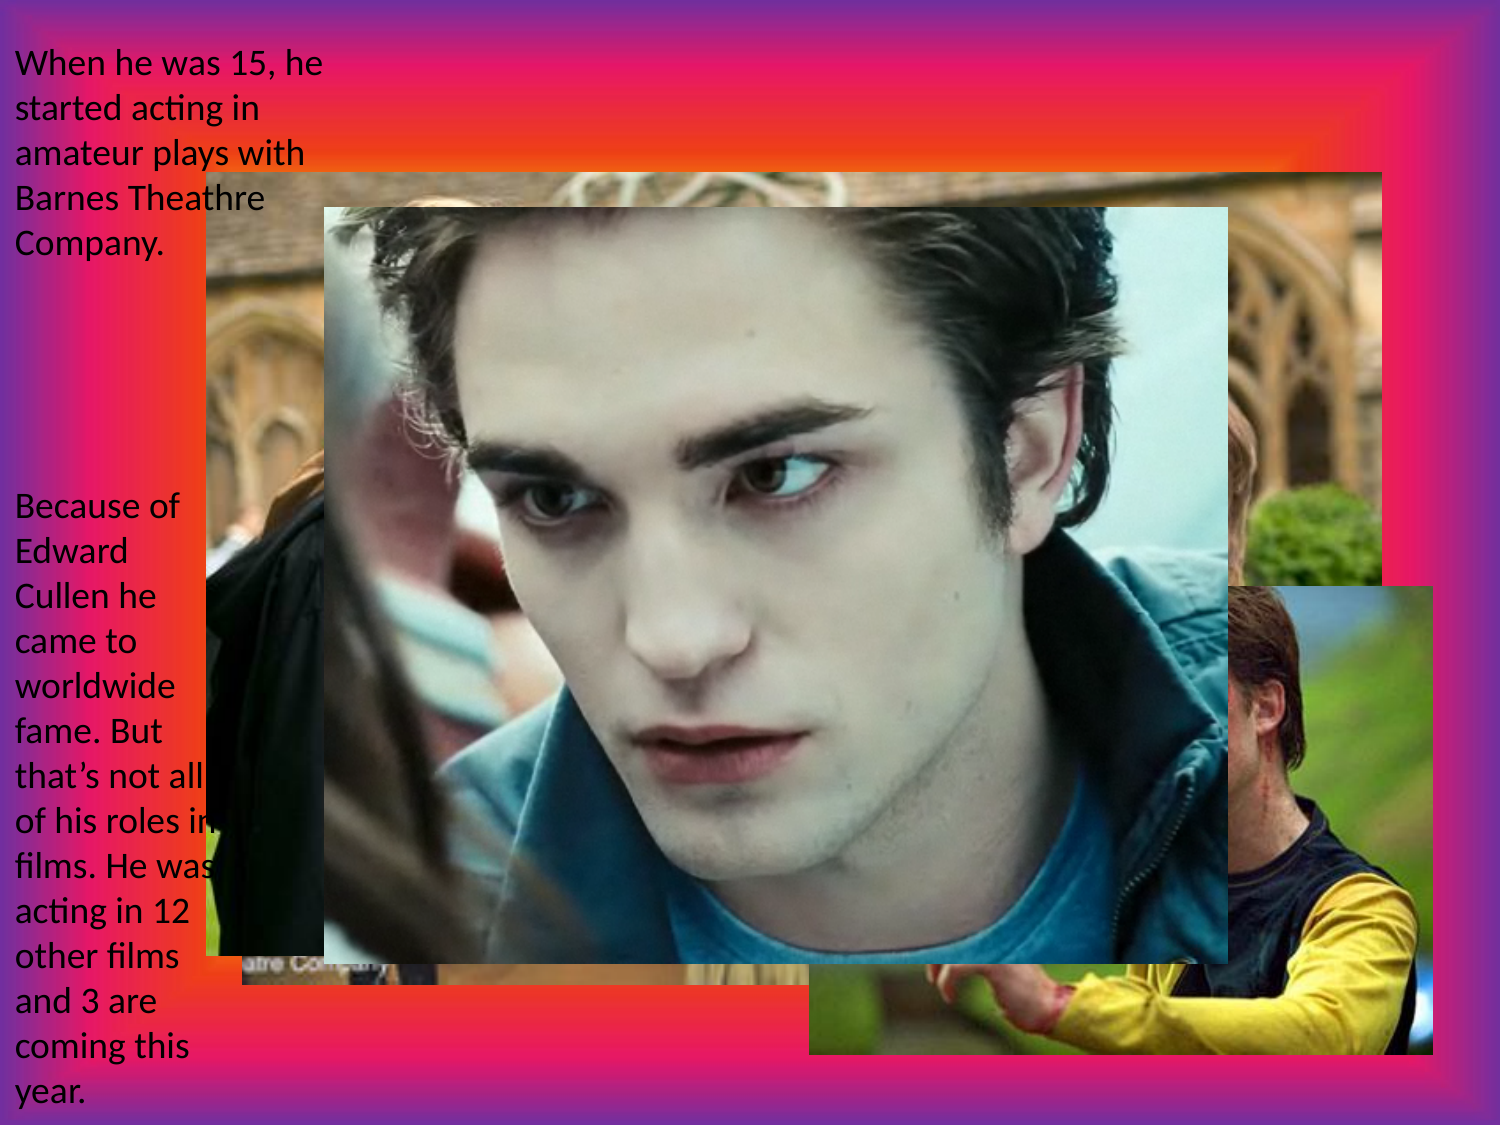

When he was 15, he started acting in amateur plays with Barnes Theathre Company.
#
Because of Edward Cullen he came to worldwide fame. But that’s not all of his roles in films. He was acting in 12 other films and 3 are coming this year.